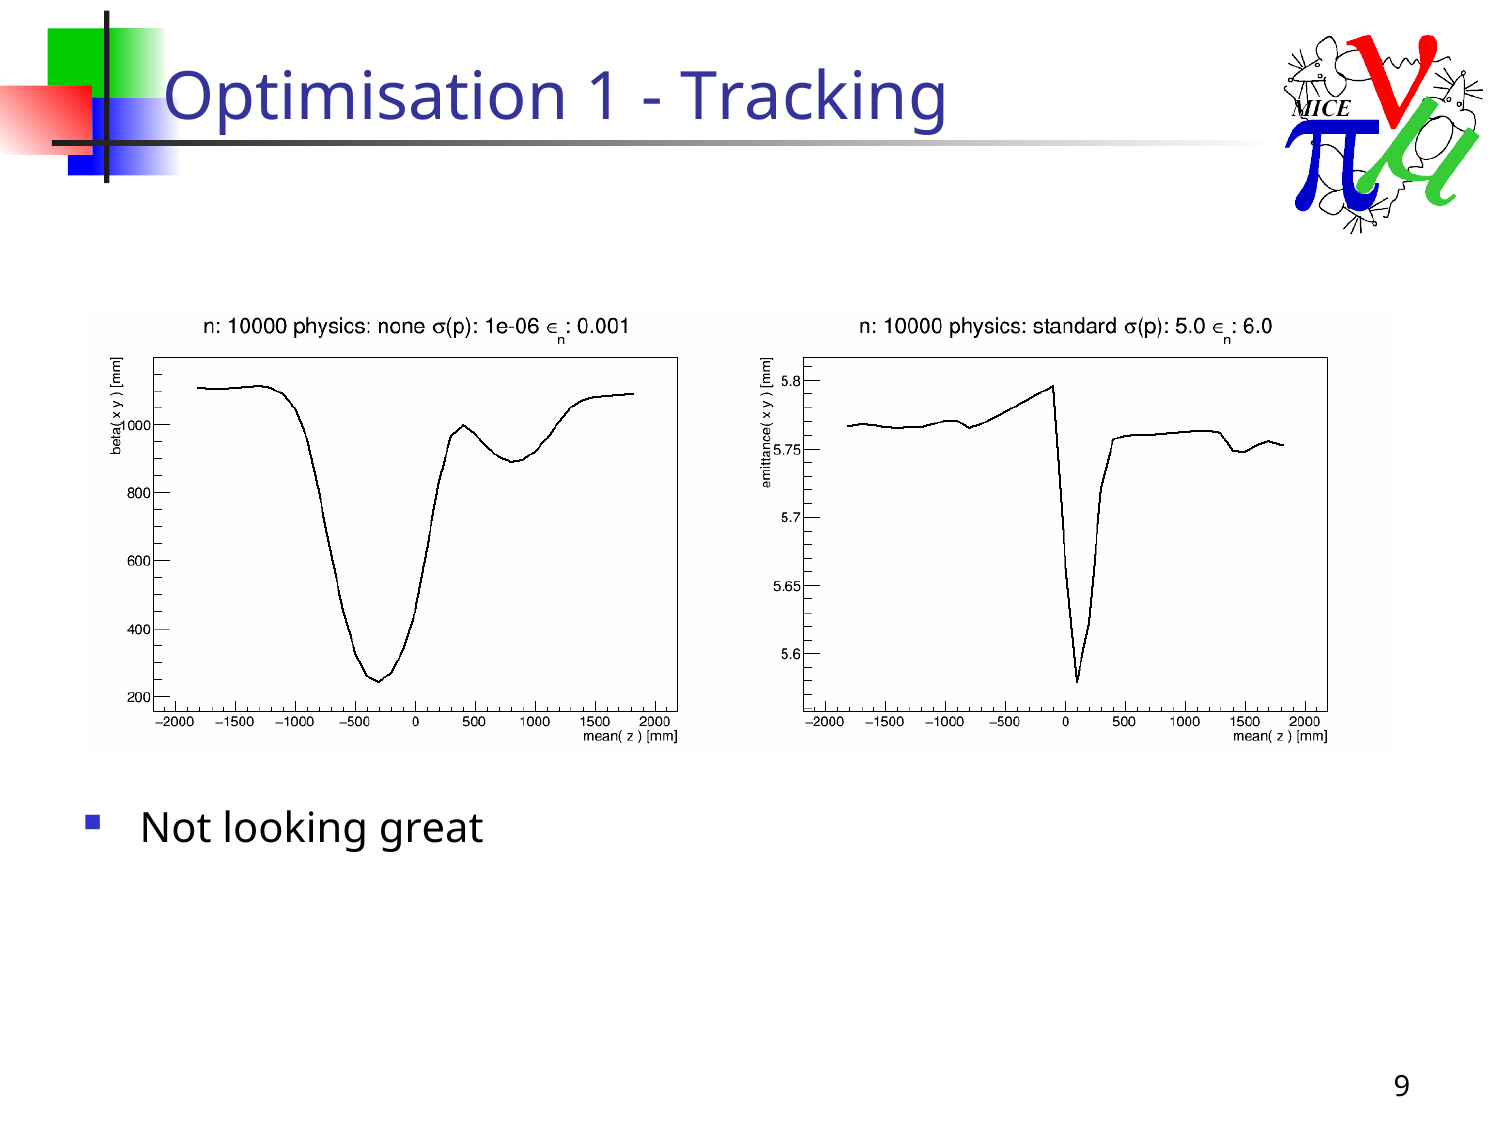

# Optimisation 1 - Tracking
Not looking great
9